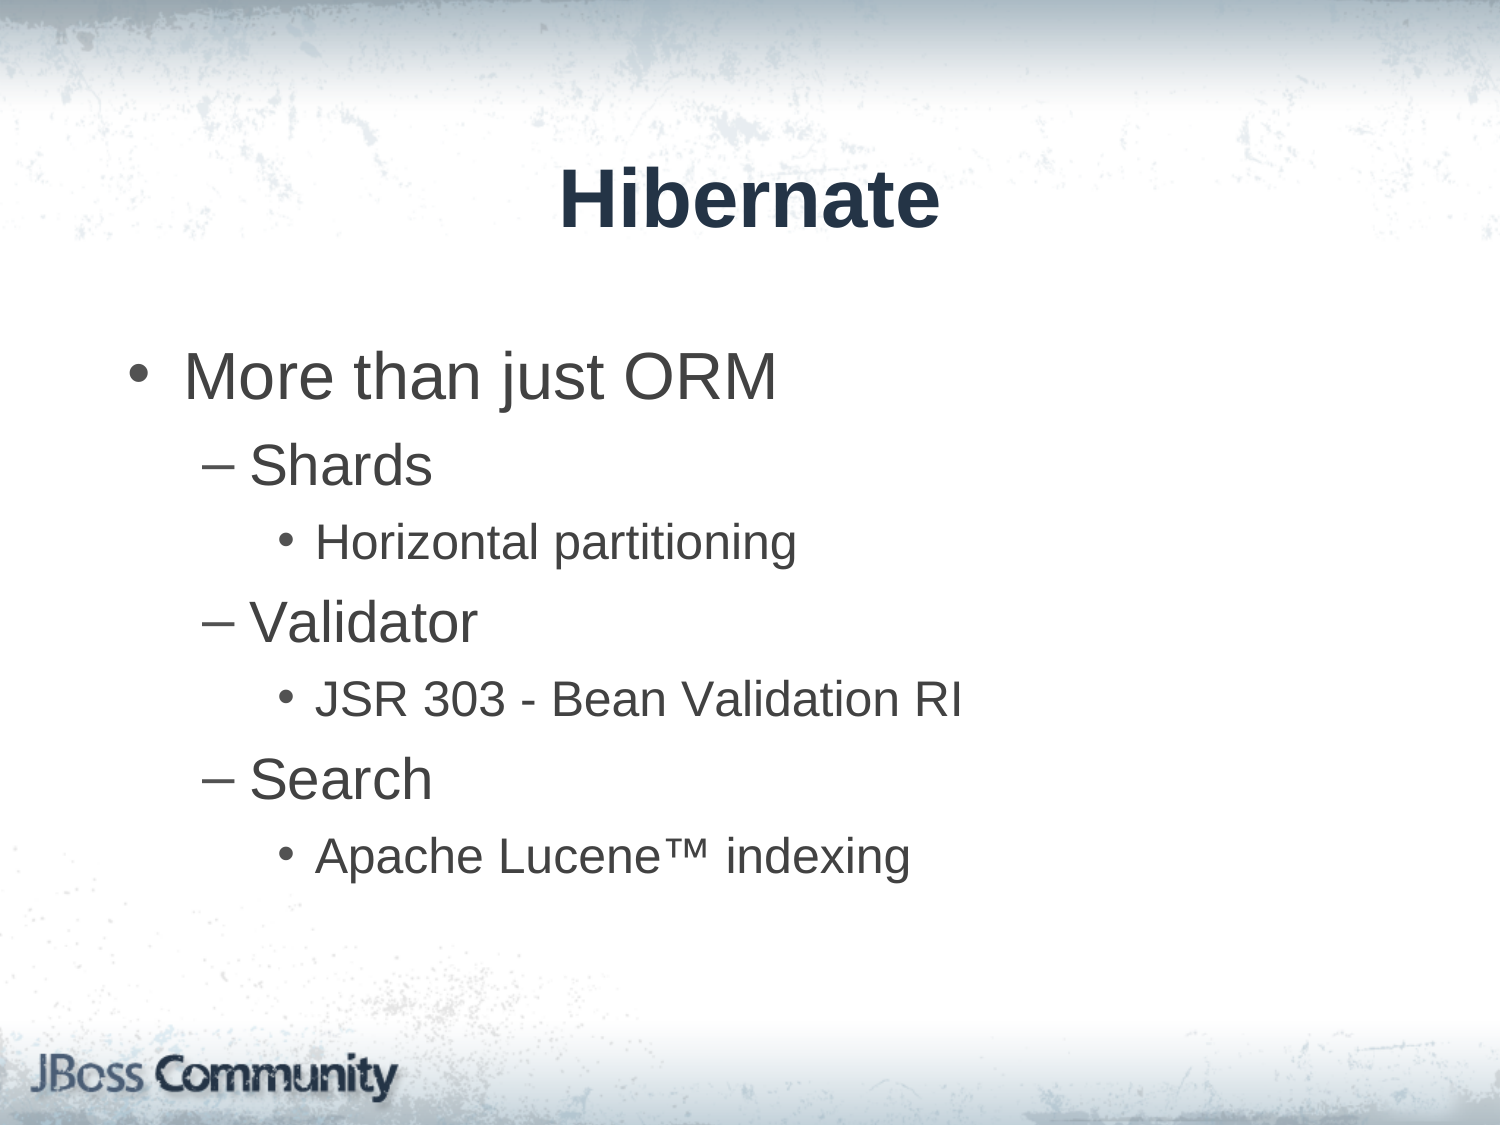

# Hibernate
More than just ORM
Shards
Horizontal partitioning
Validator
JSR 303 - Bean Validation RI
Search
Apache Lucene™ indexing